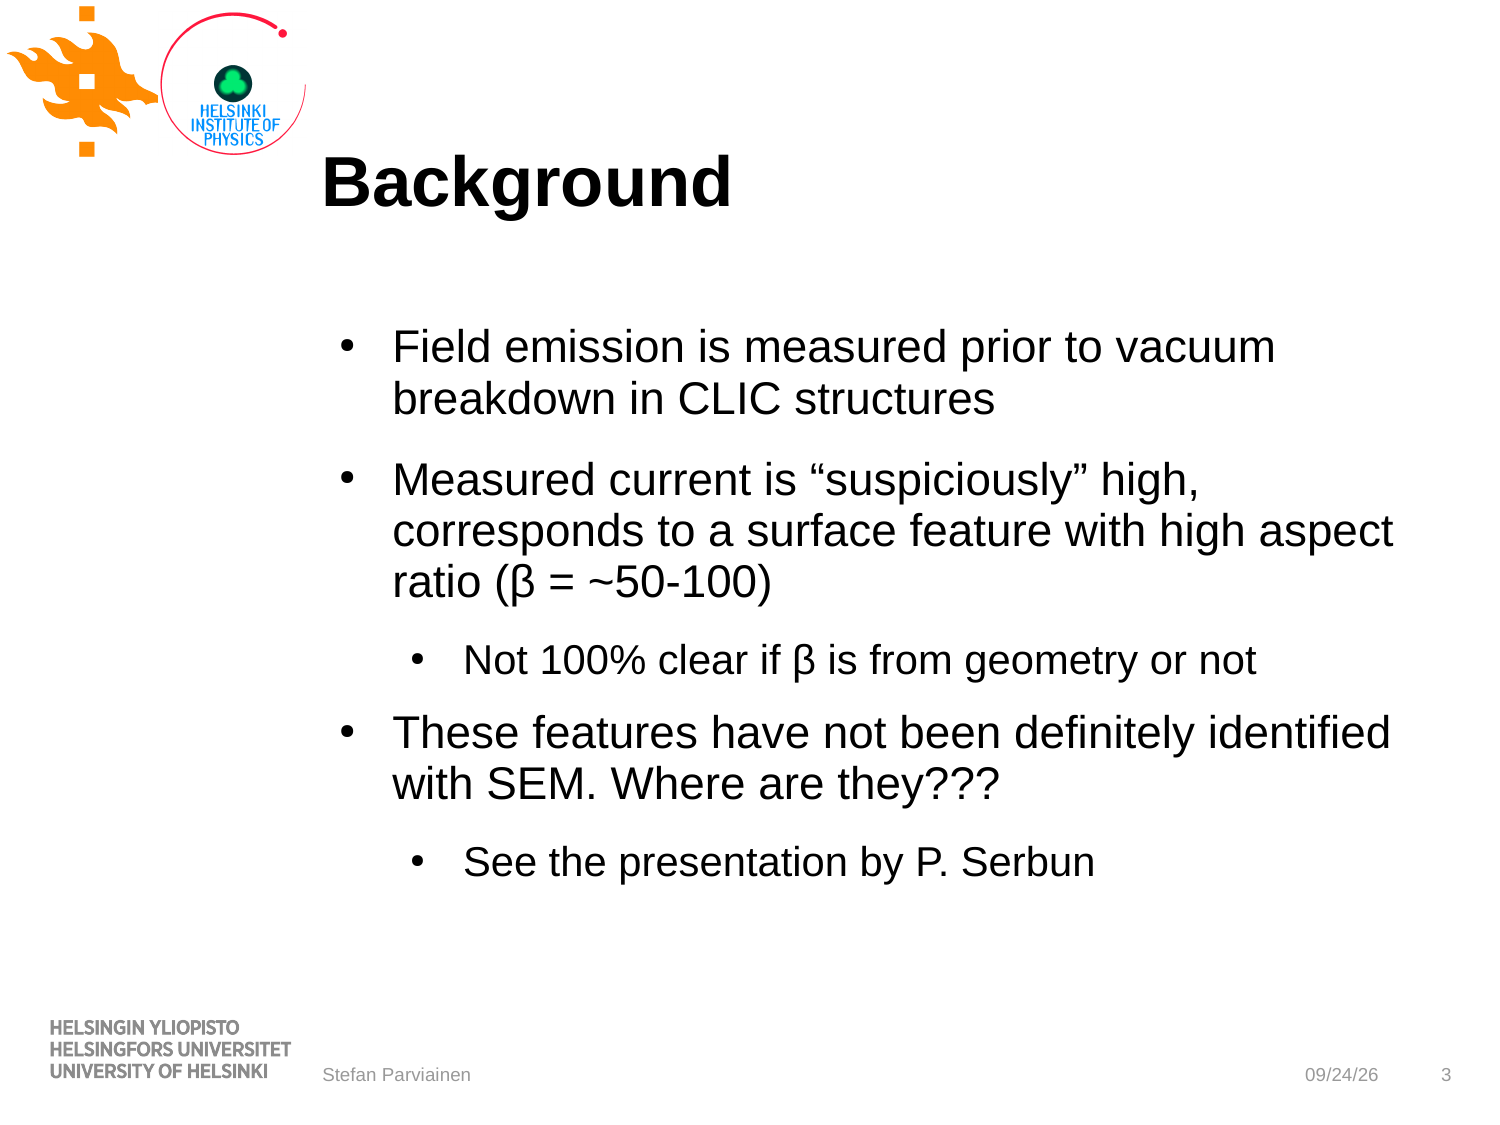

# Background
Field emission is measured prior to vacuum breakdown in CLIC structures
Measured current is “suspiciously” high, corresponds to a surface feature with high aspect ratio (β = ~50-100)
Not 100% clear if β is from geometry or not
These features have not been definitely identified with SEM. Where are they???
See the presentation by P. Serbun
Stefan Parviainen
3